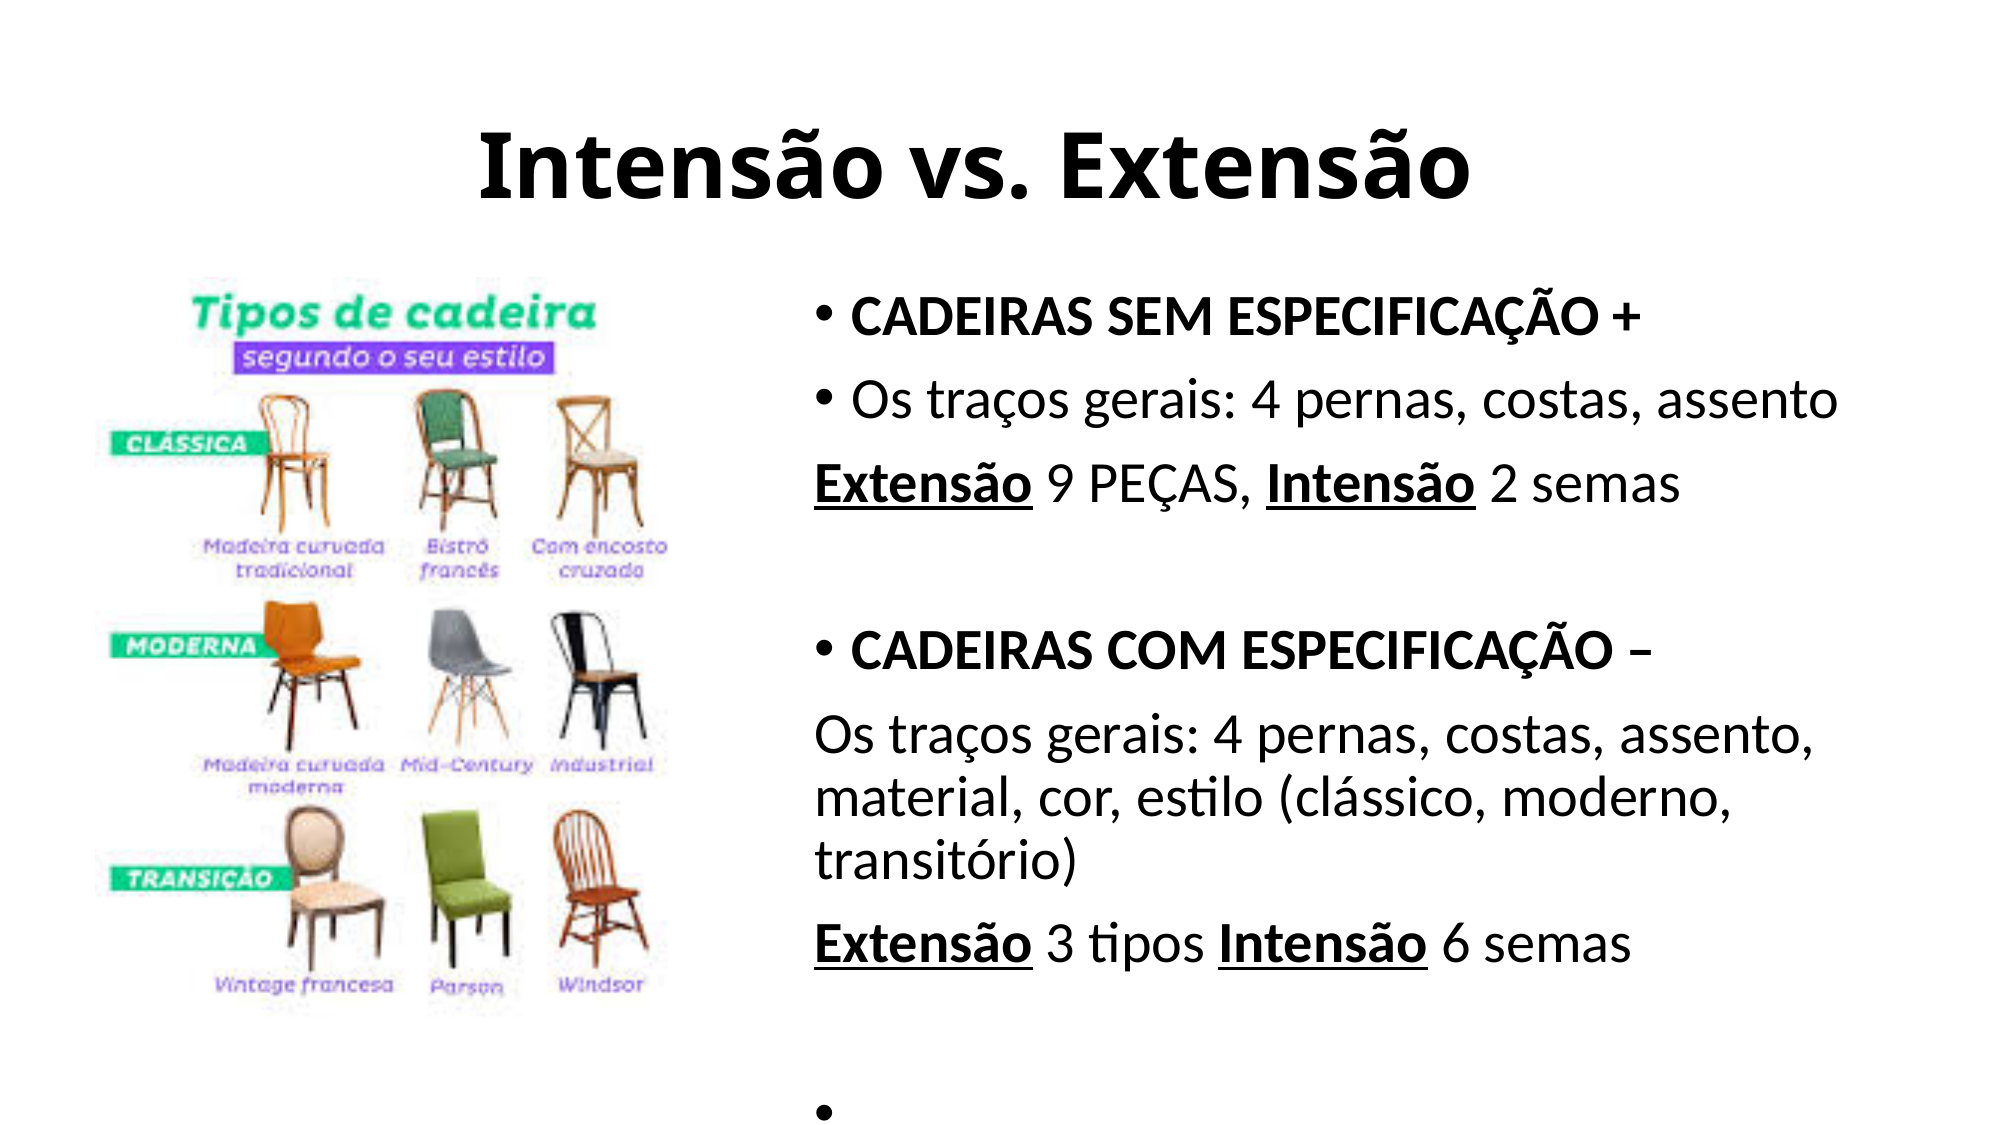

# Intensão vs. Extensão
CADEIRAS SEM ESPECIFICAÇÃO +
Os traços gerais: 4 pernas, costas, assento
Extensão 9 PEÇAS, Intensão 2 semas
CADEIRAS COM ESPECIFICAÇÃO –
Os traços gerais: 4 pernas, costas, assento, material, cor, estilo (clássico, moderno, transitório)
Extensão 3 tipos Intensão 6 semas